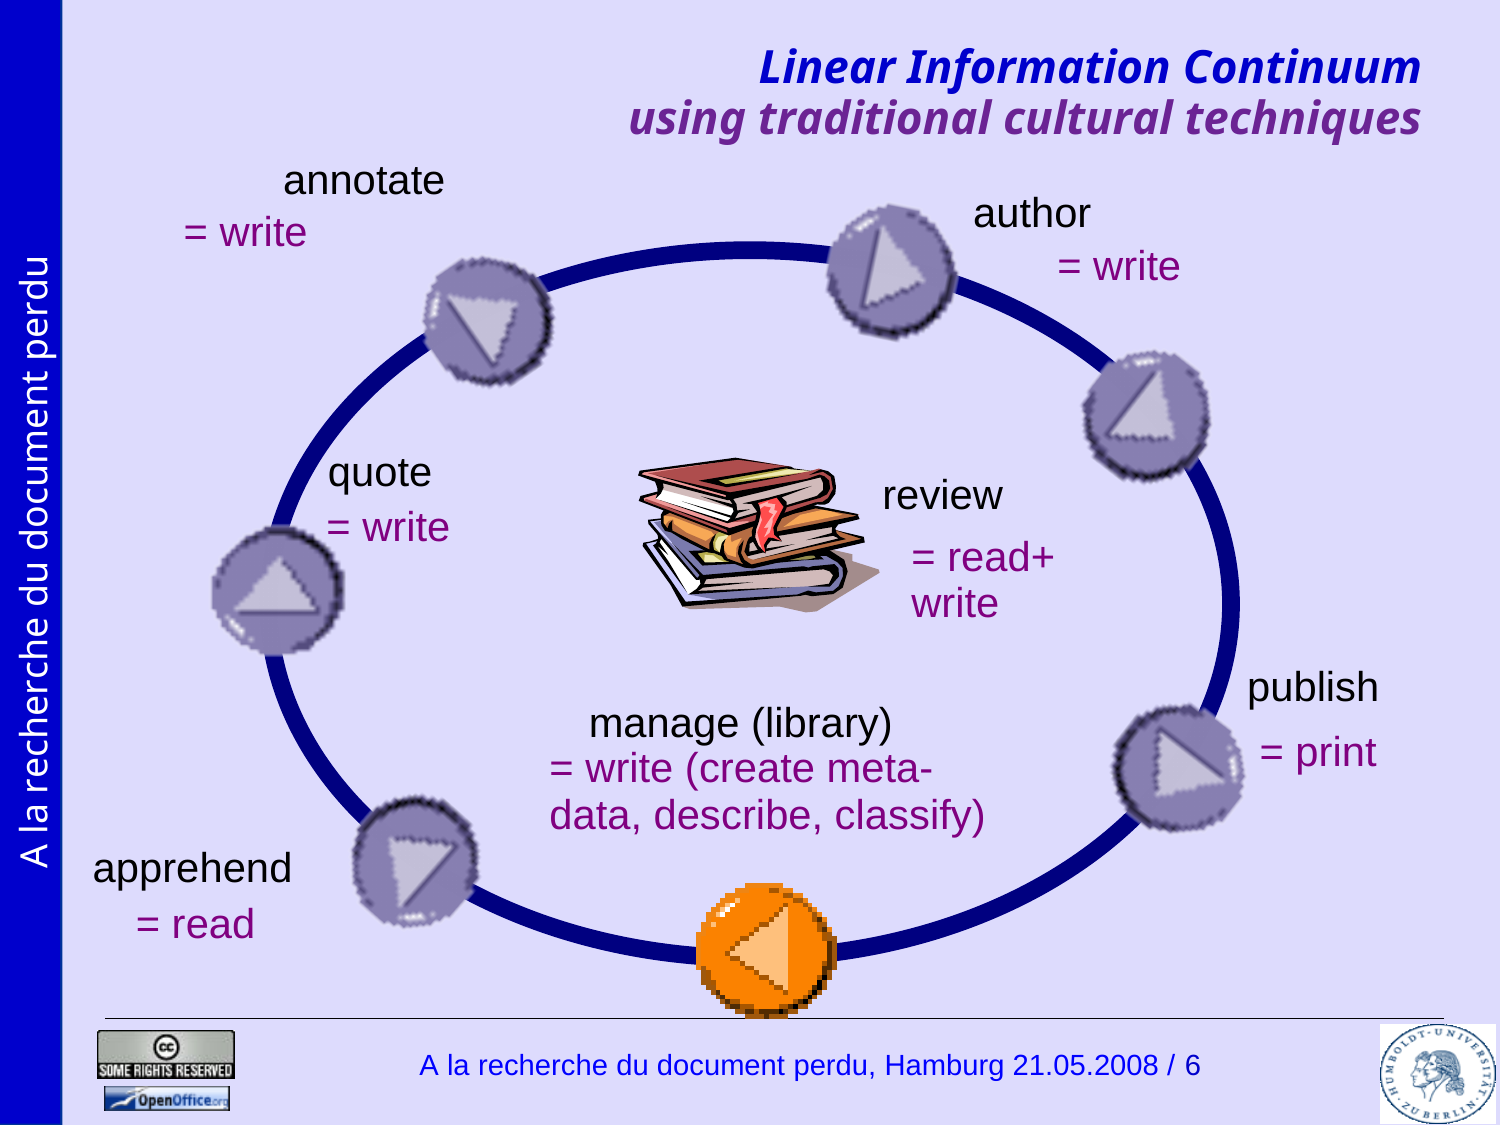

# Linear Information Continuum using traditional cultural techniques
annotate
= write
author
= write
review
= read+
write
quote
= write
publish
= print
manage (library)
= write (create meta-
data, describe, classify)
apprehend
= read